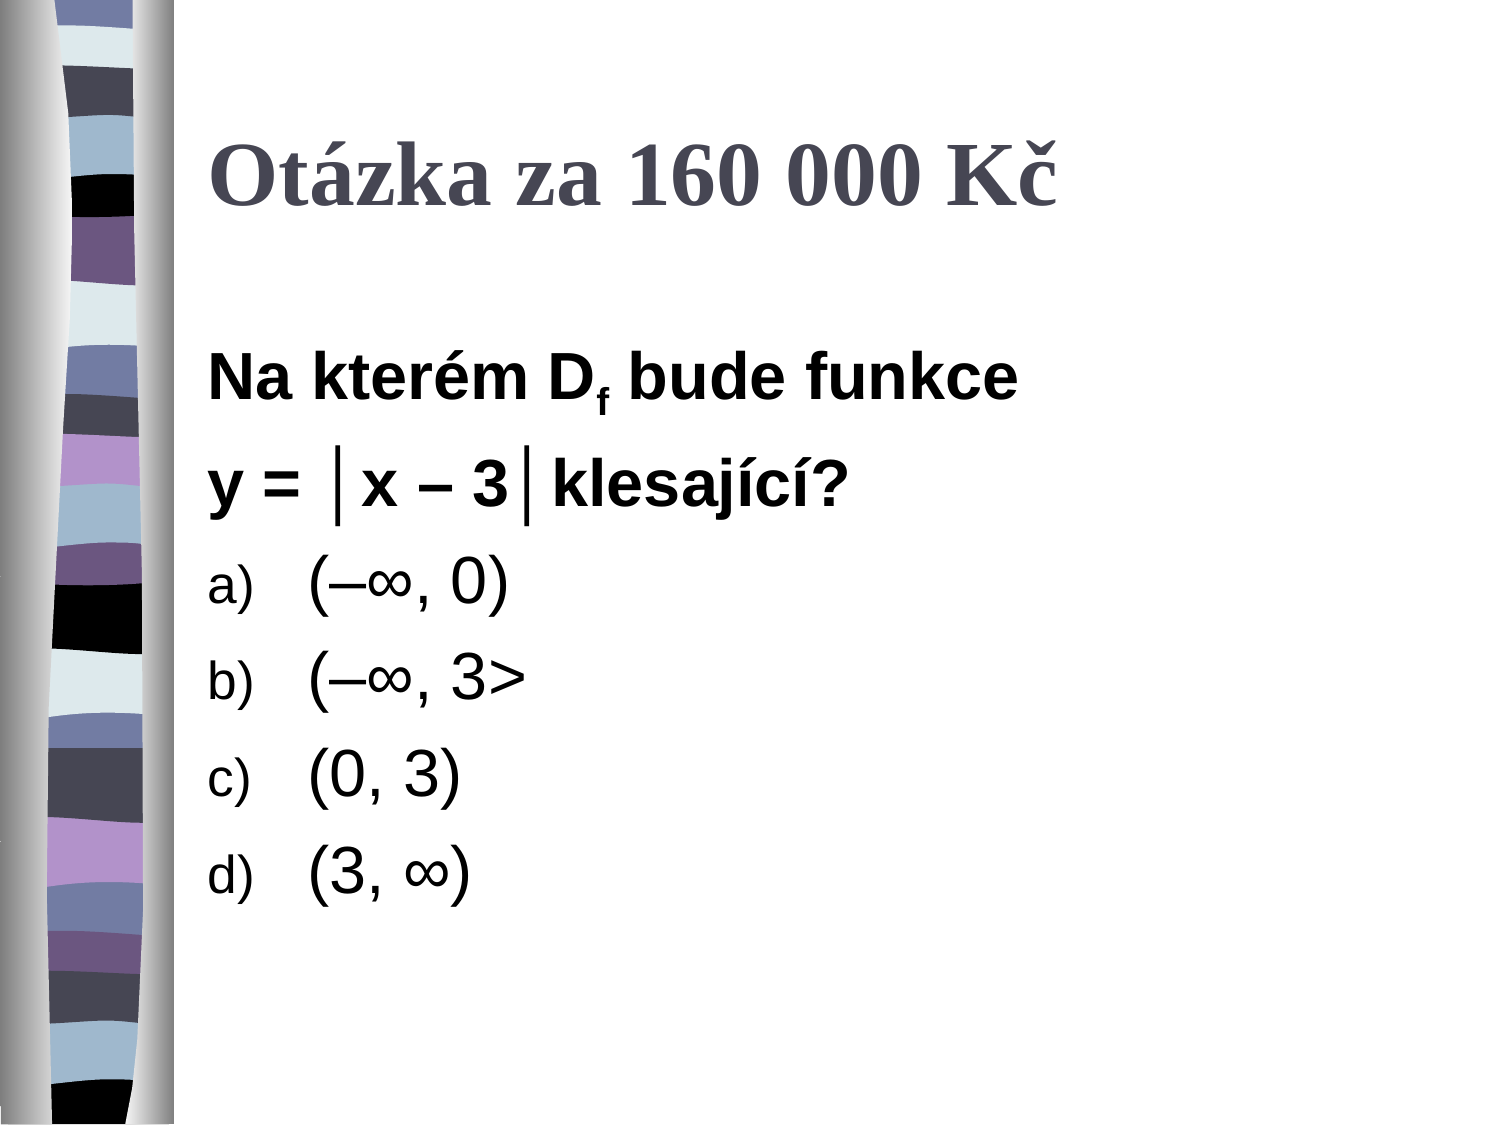

# Otázka za 160 000 Kč
Na kterém Df bude funkce
y = │x – 3│klesající?
(–∞, 0)
(–∞, 3>
(0, 3)
(3, ∞)